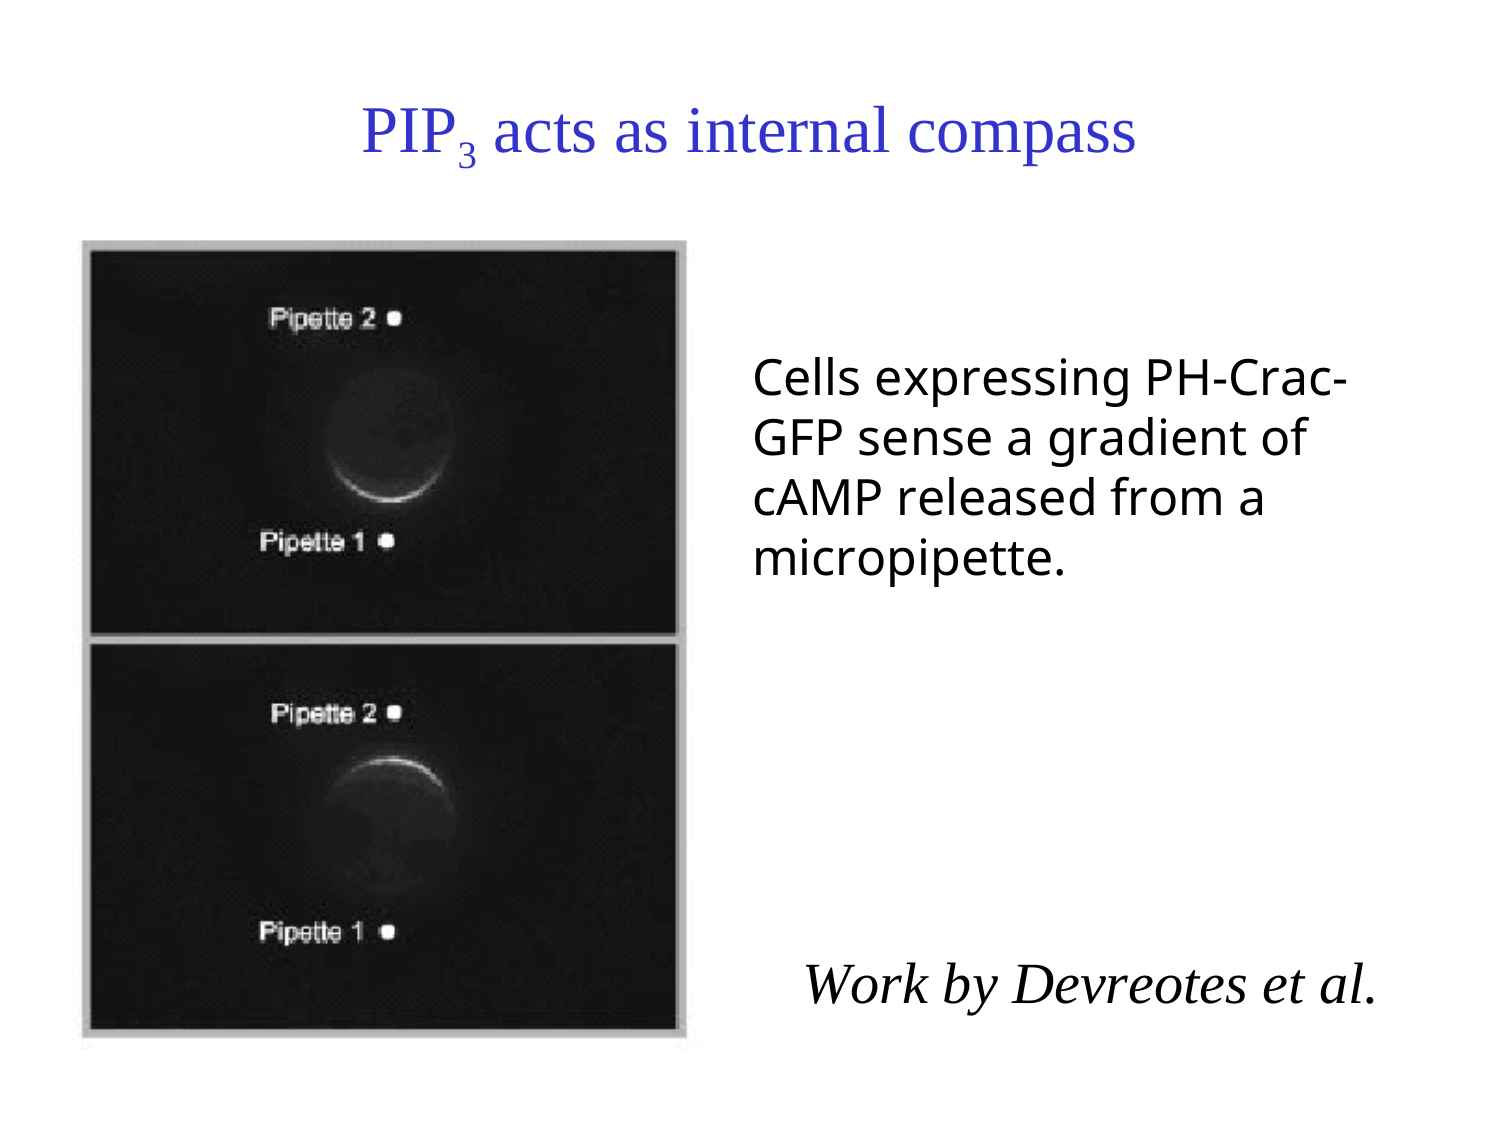

# PIP3 acts as internal compass
Cells expressing PH-Crac-GFP sense a gradient of cAMP released from a micropipette.
Work by Devreotes et al.